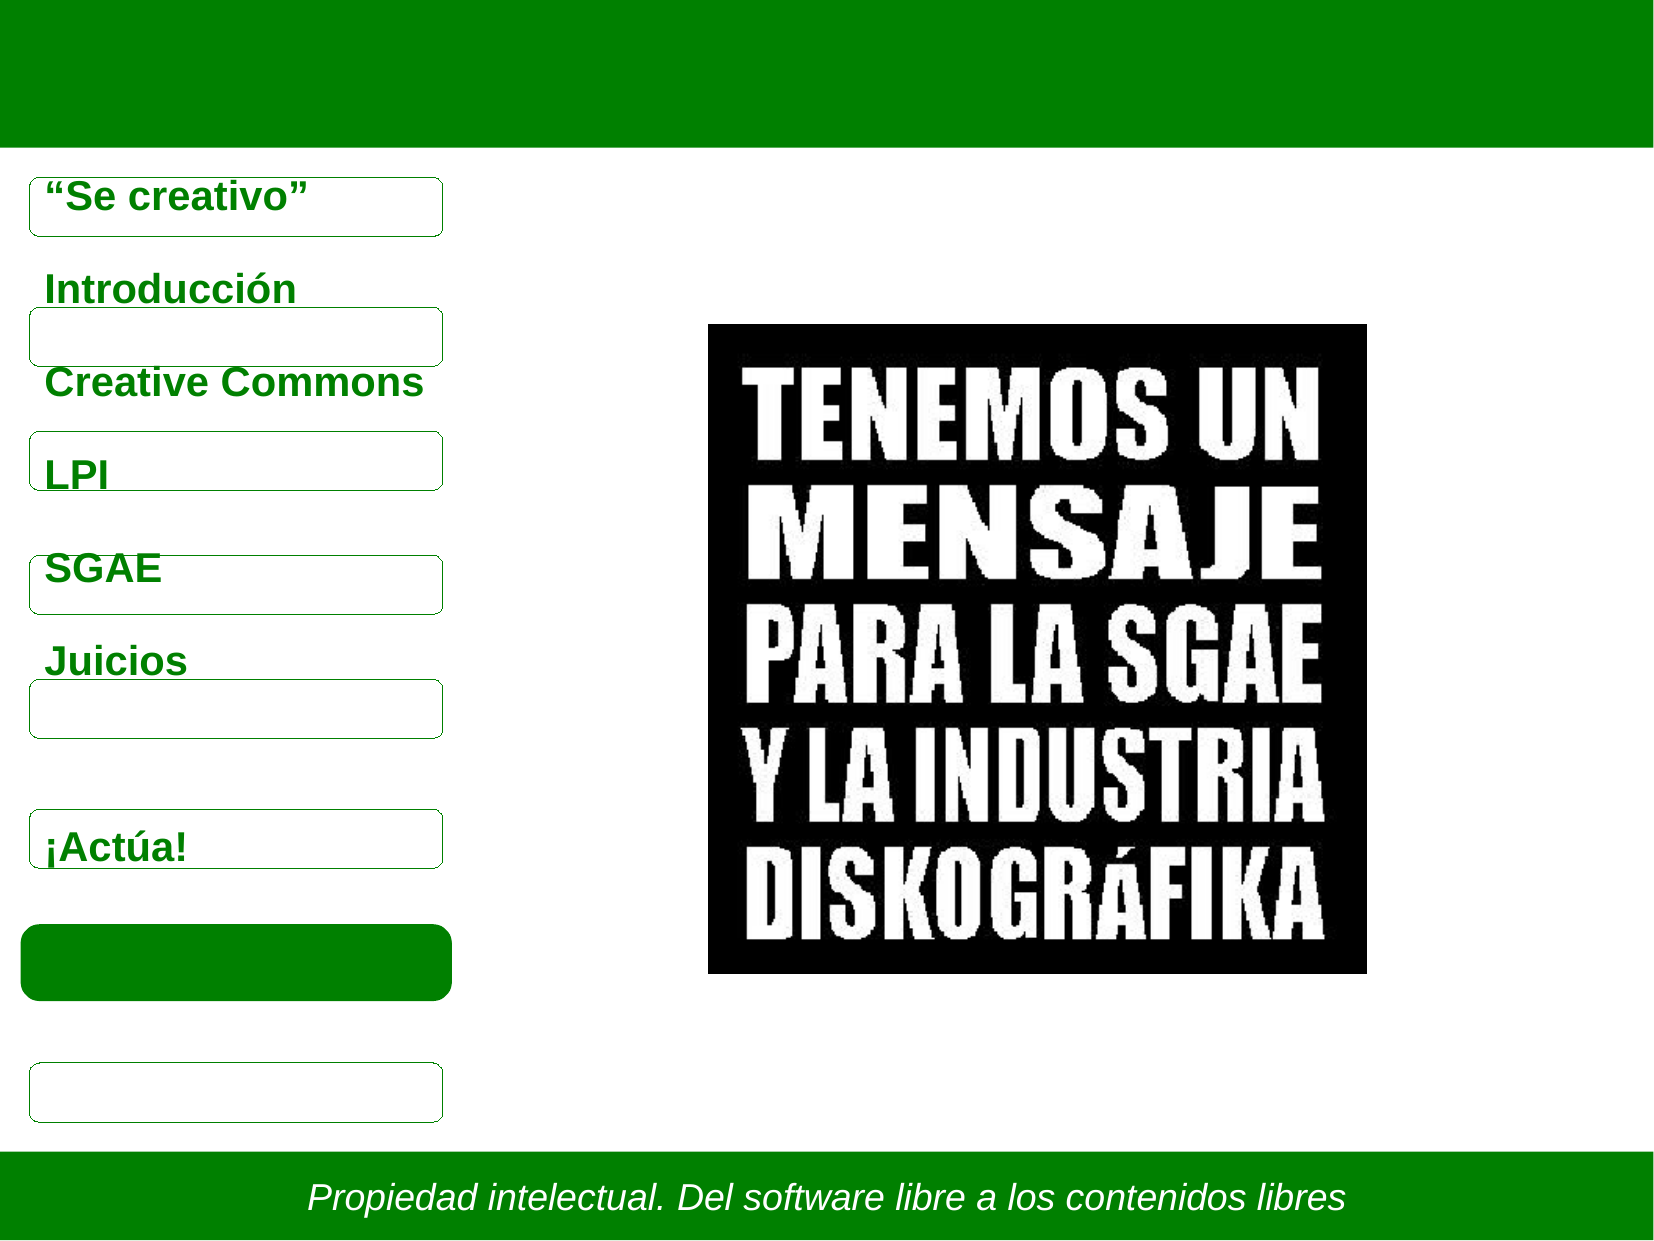

“Se creativo”
Introducción
Creative Commons
LPI
SGAE
Juicios
Citas
¡Actúa!
Propiedad intelectual. Del software libre a los contenidos libres